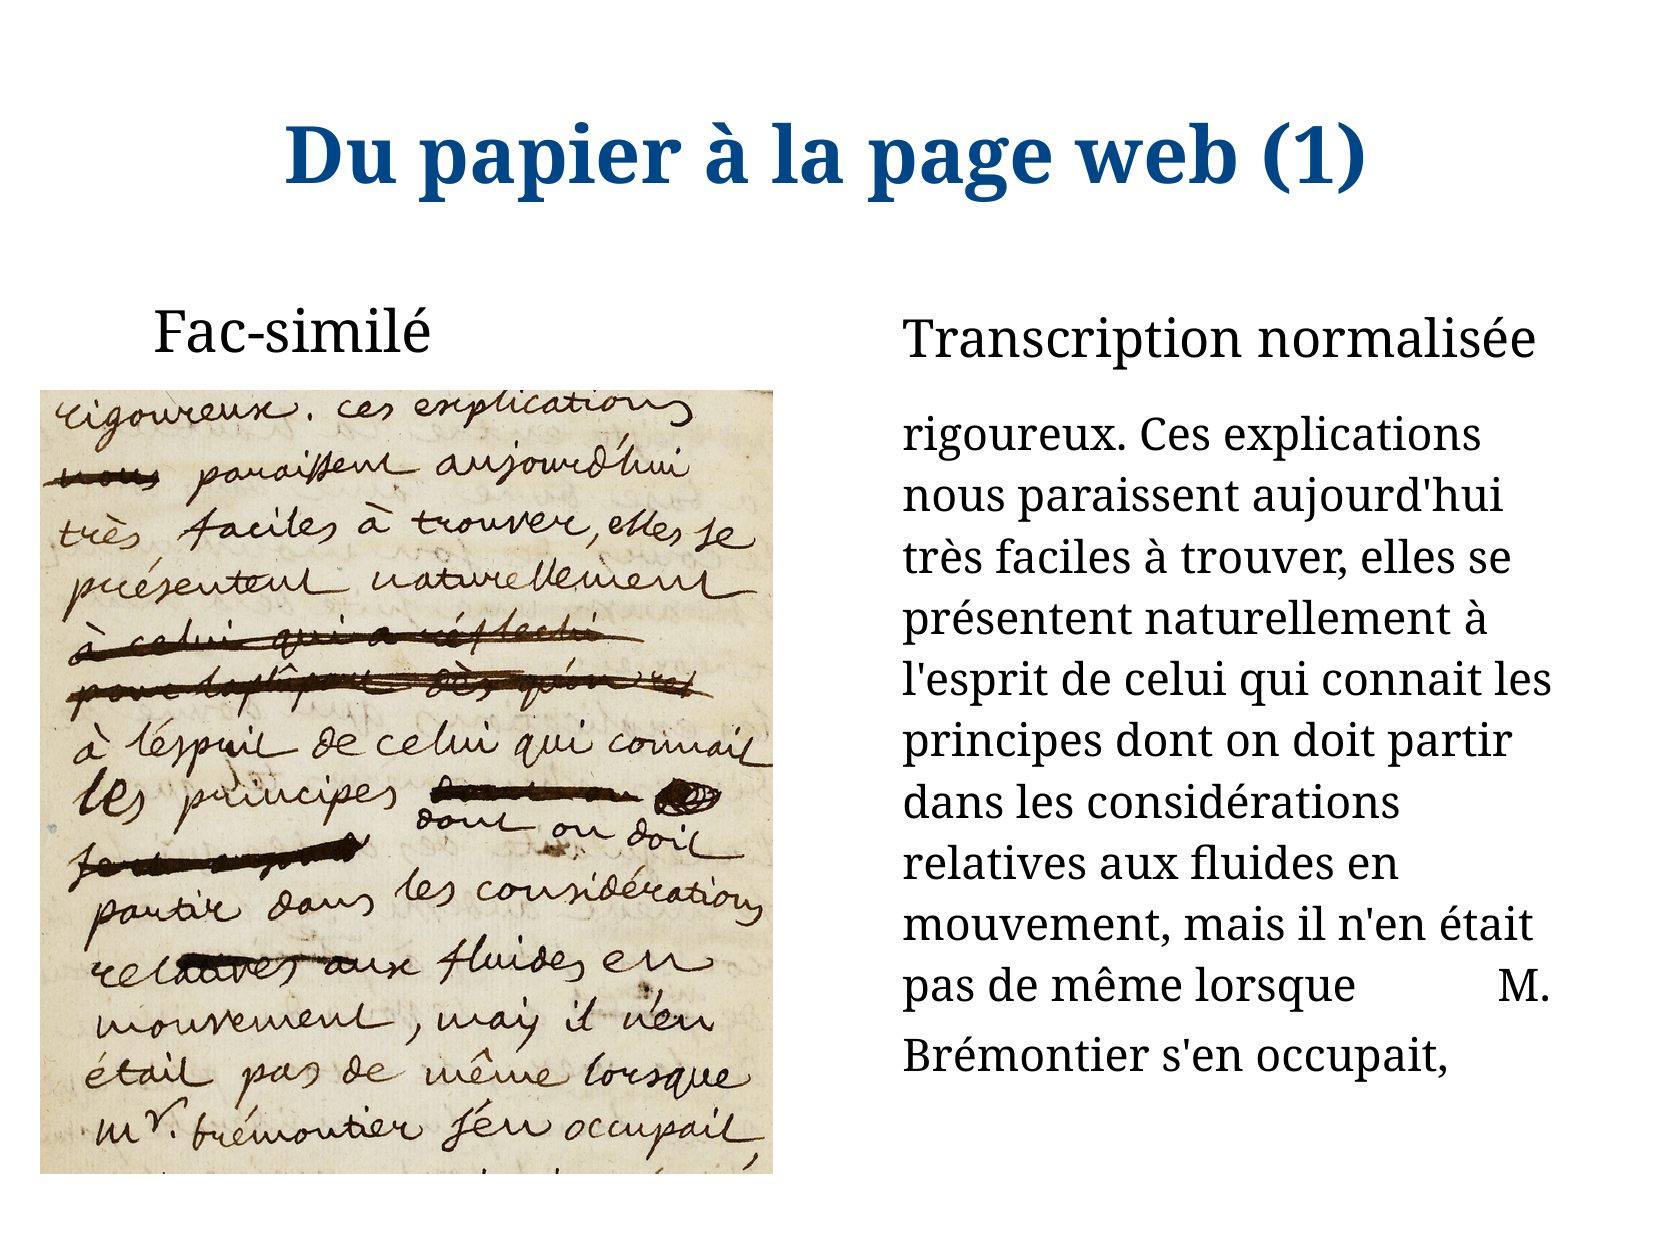

# Du papier à la page web (1)
Fac-similé
Transcription normalisée
rigoureux. Ces explications nous paraissent aujourd'hui très faciles à trouver, elles se présentent naturellement à l'esprit de celui qui connait les principes dont on doit partir dans les considérations relatives aux fluides en mouvement, mais il n'en était pas de même lorsque M. Brémontier s'en occupait,